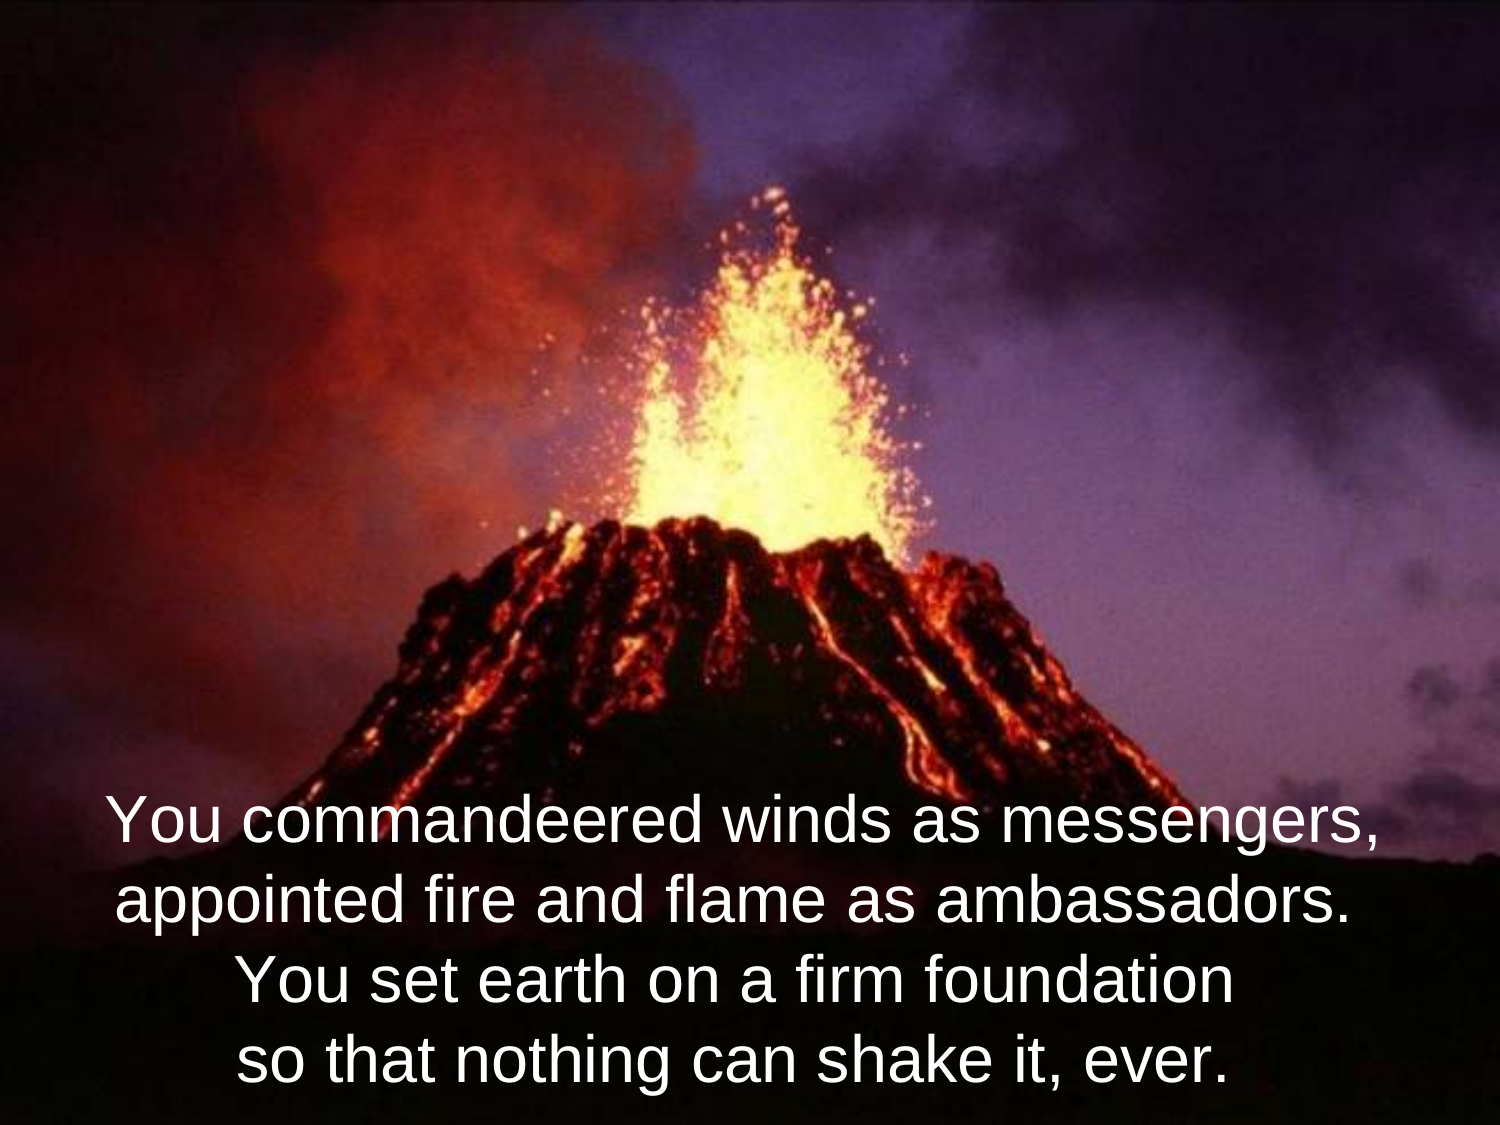

You commandeered winds as messengers, appointed fire and flame as ambassadors.
You set earth on a firm foundation
so that nothing can shake it, ever.